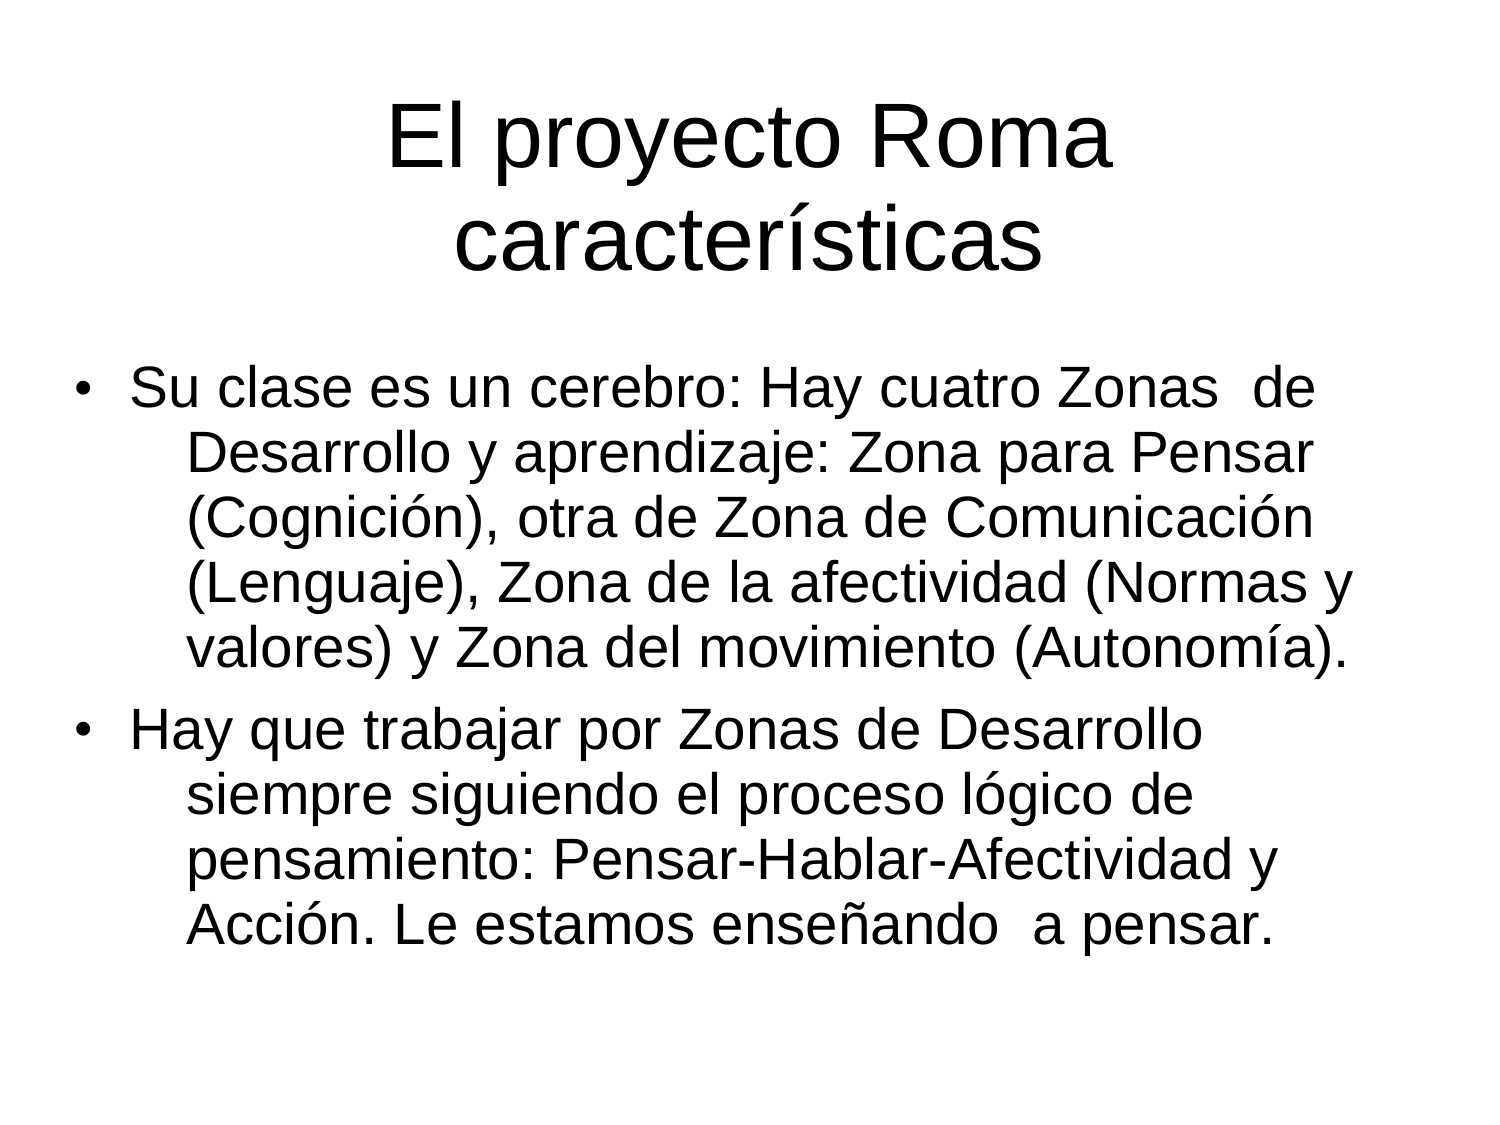

# El proyecto Roma características
Su clase es un cerebro: Hay cuatro Zonas de Desarrollo y aprendizaje: Zona para Pensar (Cognición), otra de Zona de Comunicación (Lenguaje), Zona de la afectividad (Normas y valores) y Zona del movimiento (Autonomía).
Hay que trabajar por Zonas de Desarrollo siempre siguiendo el proceso lógico de pensamiento: Pensar-Hablar-Afectividad y Acción. Le estamos enseñando a pensar.